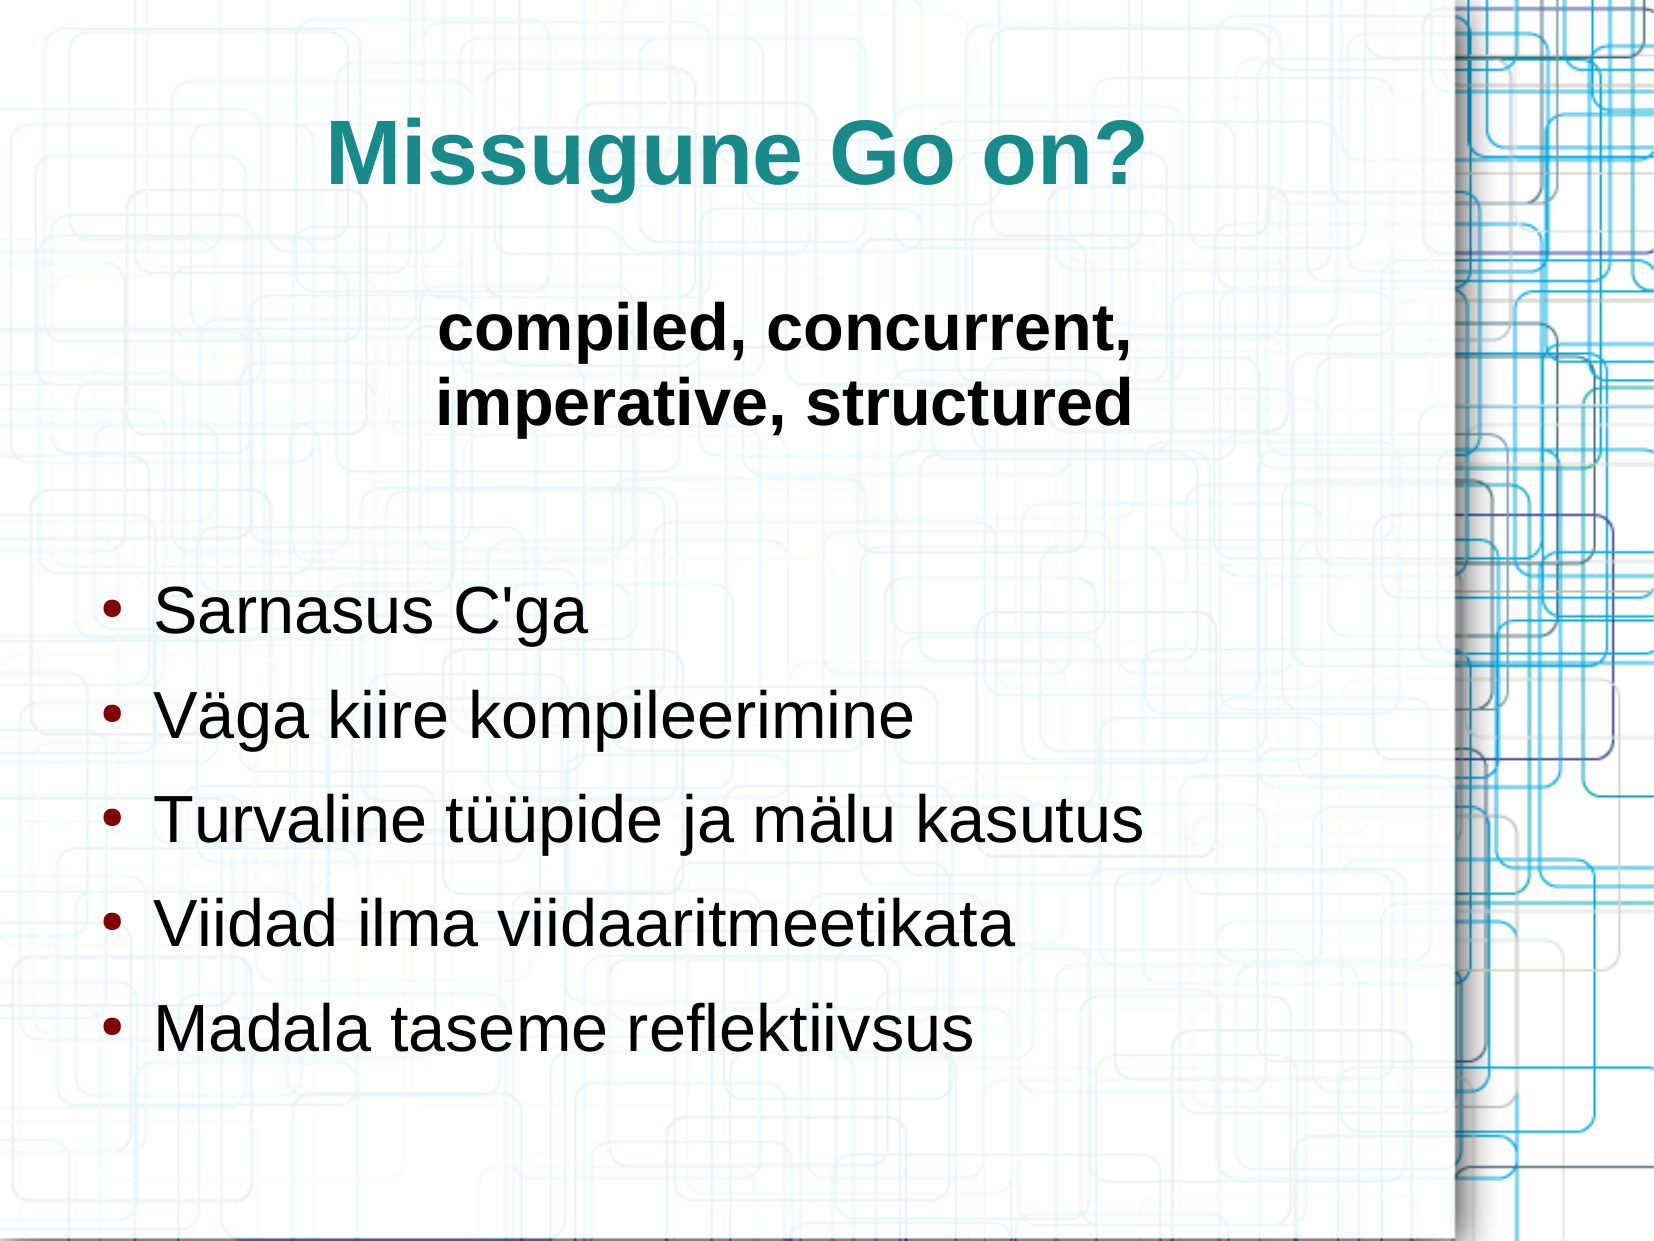

# Missugune Go on?
compiled, concurrent,
imperative, structured
Sarnasus C'ga
Väga kiire kompileerimine
Turvaline tüüpide ja mälu kasutus
Viidad ilma viidaaritmeetikata
Madala taseme reflektiivsus